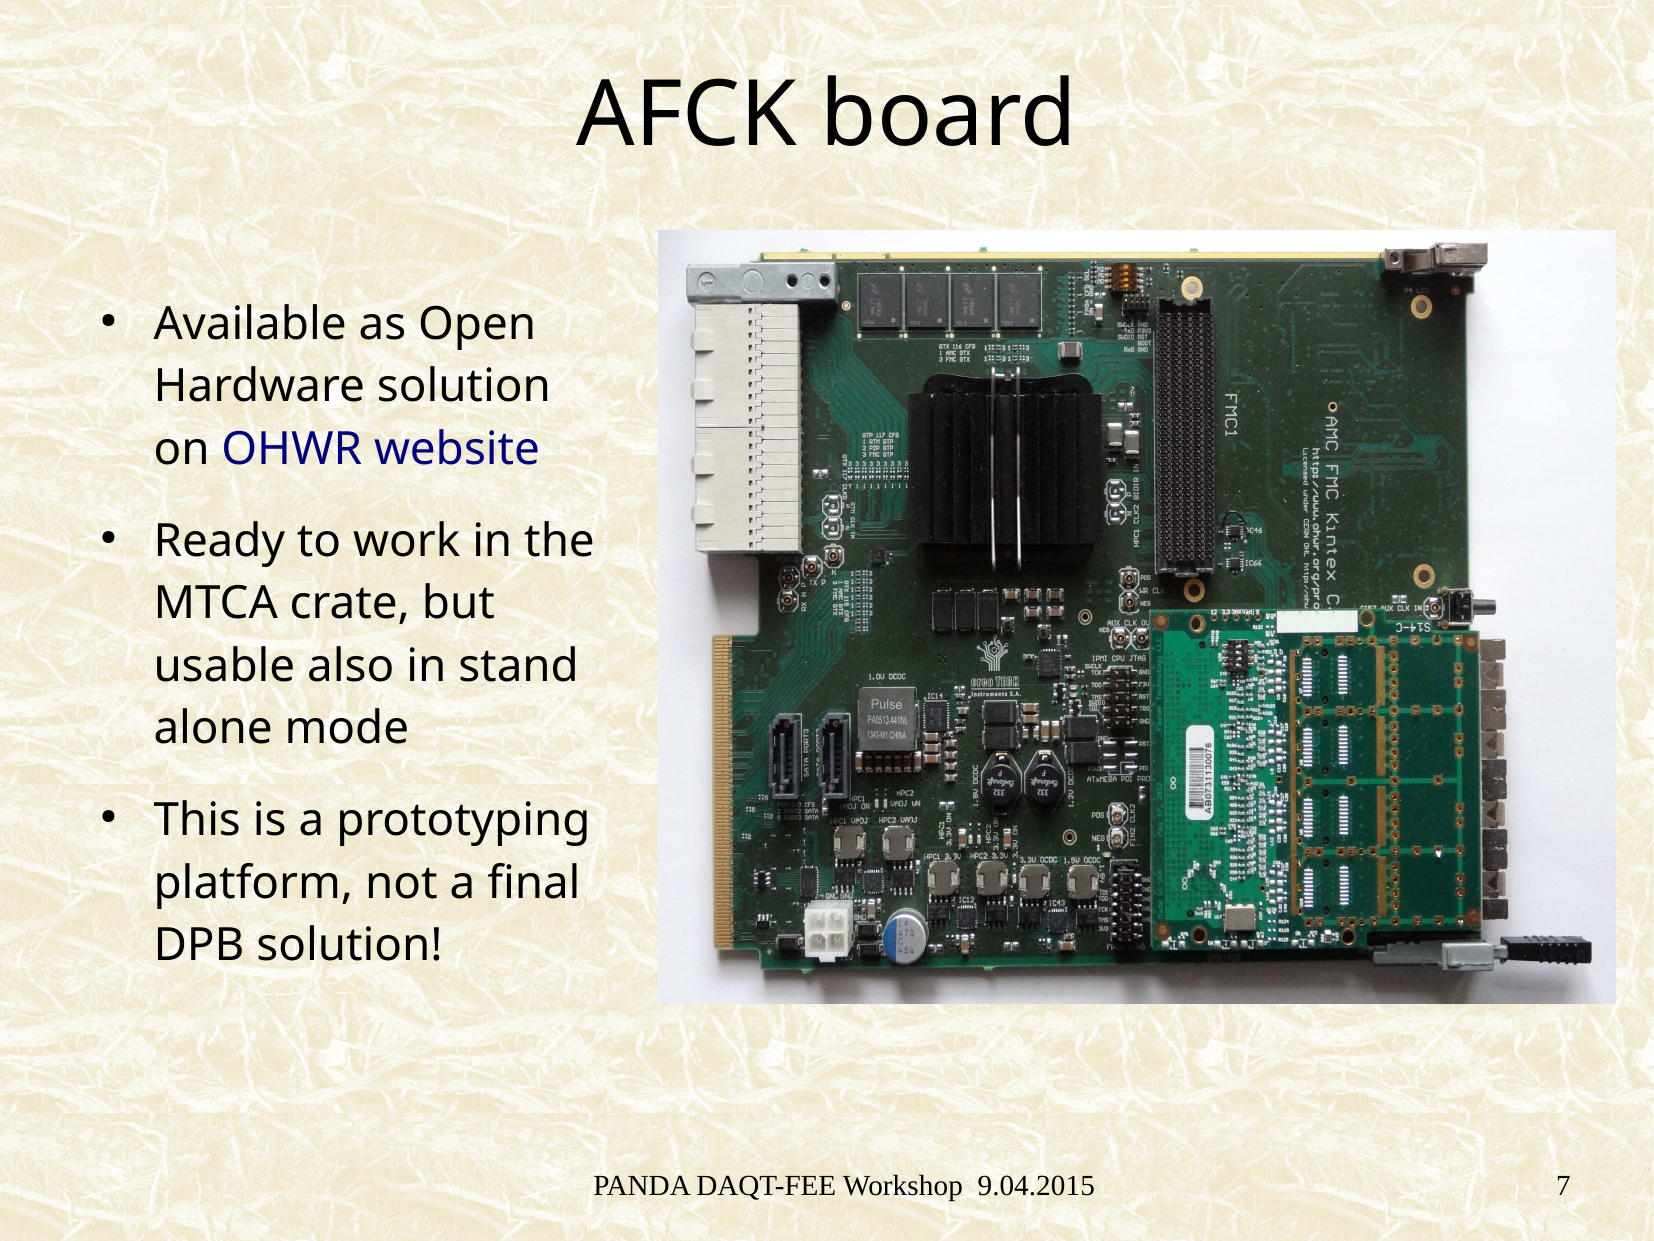

# AFCK board
Available as Open Hardware solution on OHWR website
Ready to work in the MTCA crate, but usable also in stand alone mode
This is a prototyping platform, not a final DPB solution!
PANDA DAQT-FEE Workshop 9.04.2015
7